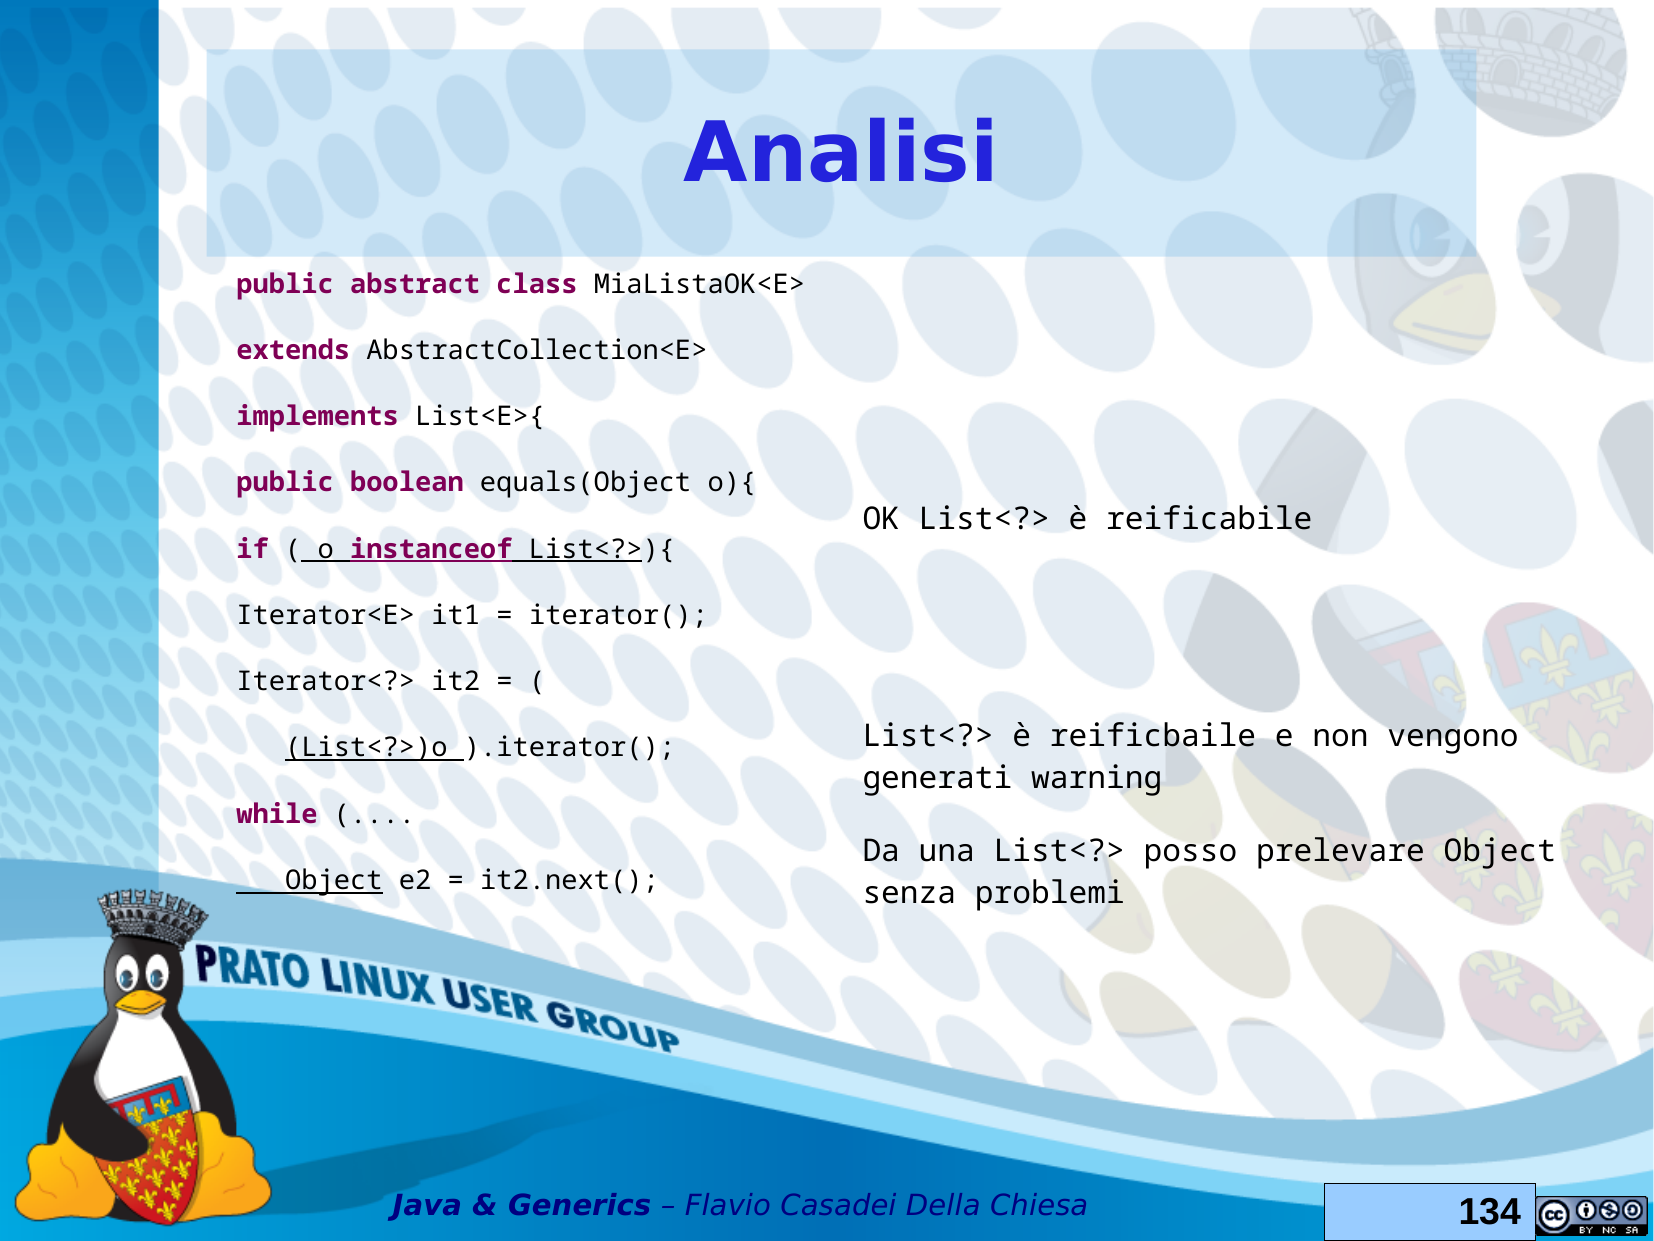

# Analisi
OK List<?> è reificabile
List<?> è reificbaile e non vengono generati warning
Da una List<?> posso prelevare Object senza problemi
public abstract class MiaListaOK<E>
extends AbstractCollection<E>
implements List<E>{
public boolean equals(Object o){
if ( o instanceof List<?>){
Iterator<E> it1 = iterator();
Iterator<?> it2 = (
 (List<?>)o ).iterator();
while (....
 Object e2 = it2.next();